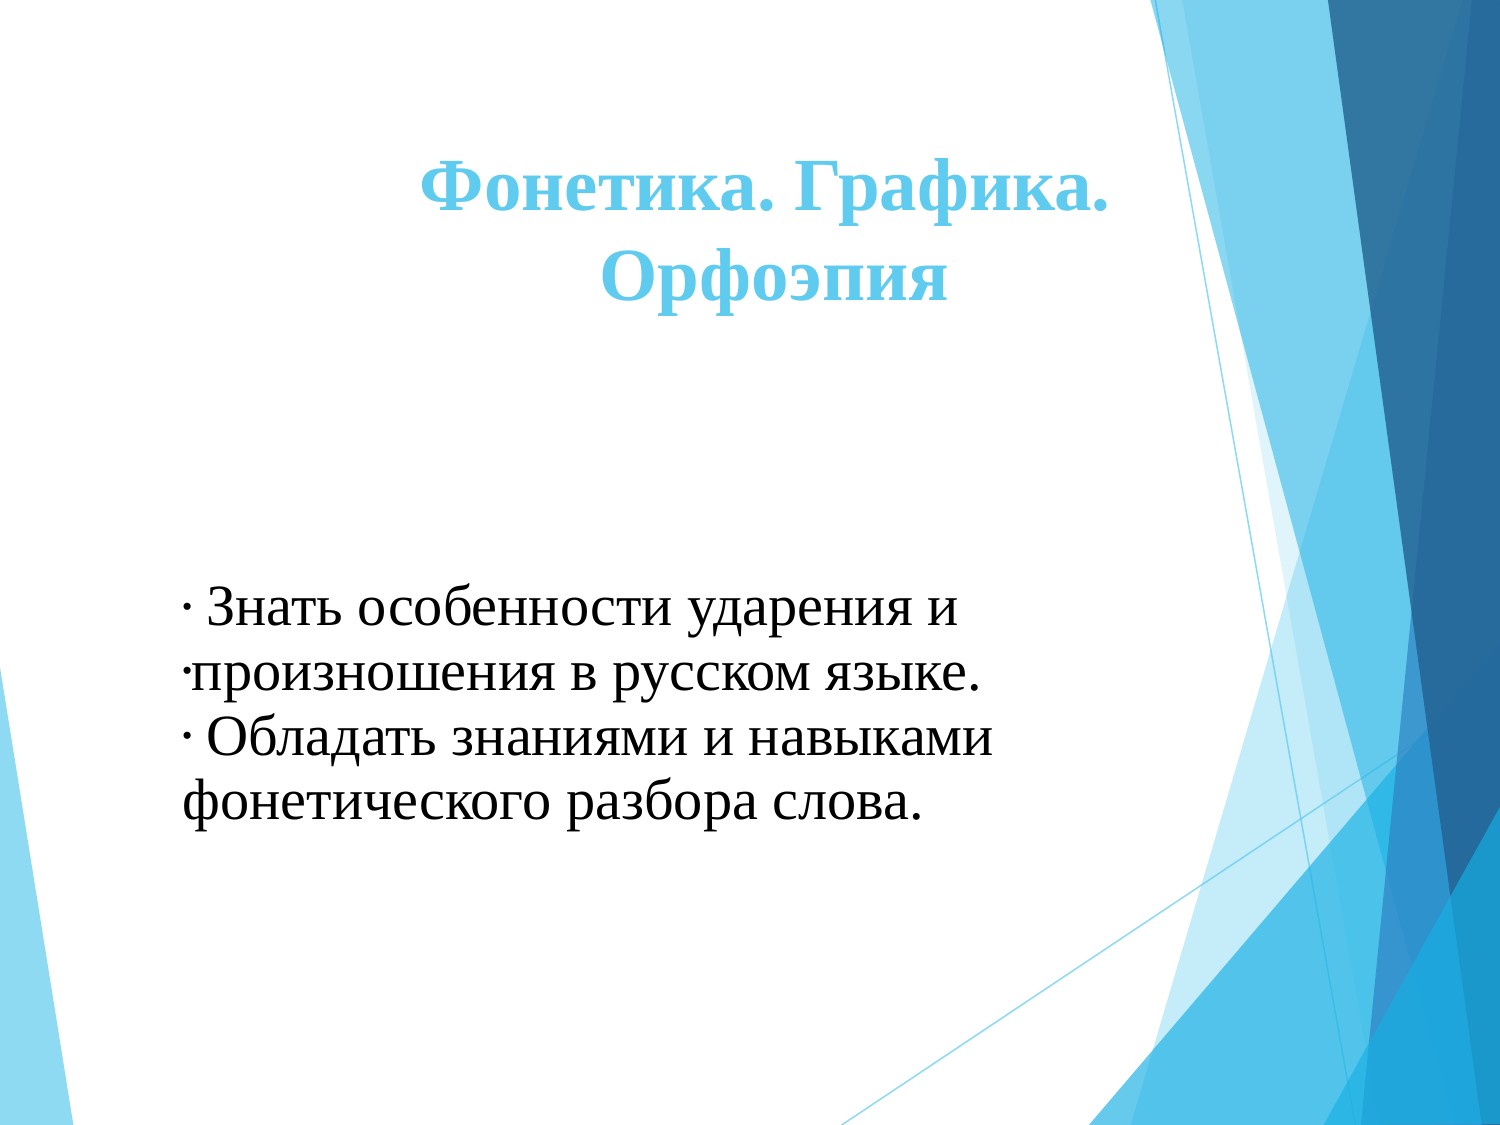

# Фонетика. Графика. Орфоэпия
 Знать особенности ударения и
произношения в русском языке.
 Обладать знаниями и навыками фонетического разбора слова.